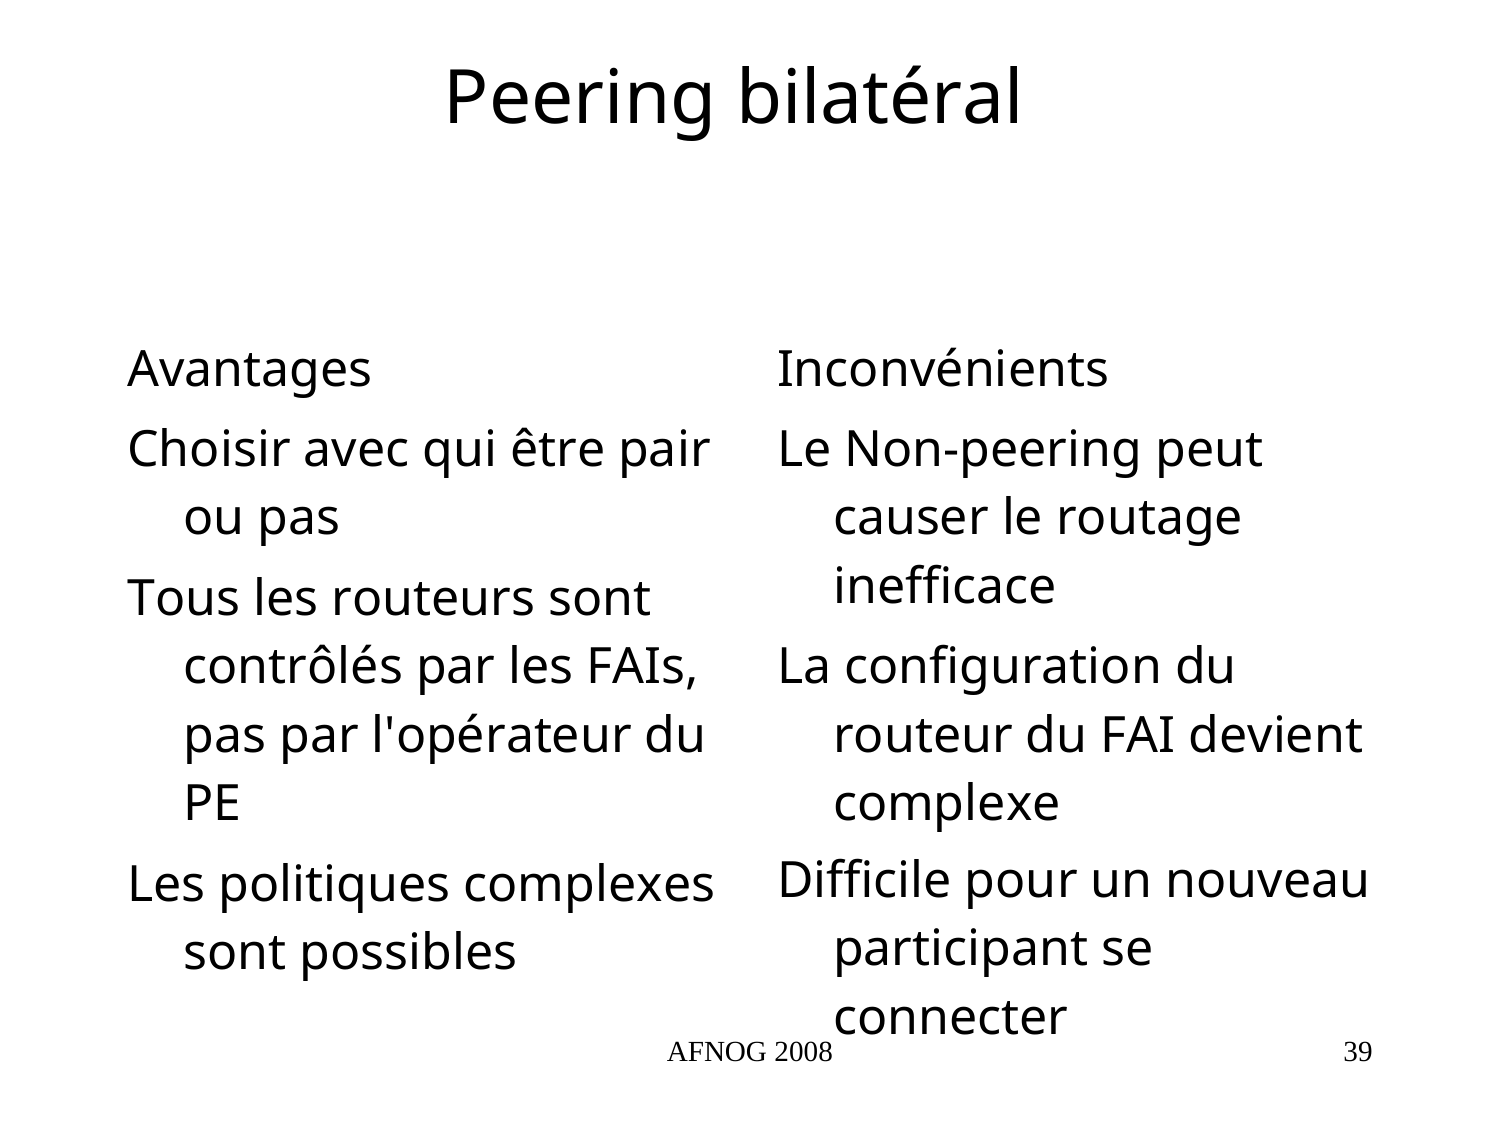

# Peering bilatéral
Avantages
Choisir avec qui être pair ou pas
Tous les routeurs sont contrôlés par les FAIs, pas par l'opérateur du PE
Les politiques complexes sont possibles
Inconvénients
Le Non-peering peut causer le routage inefficace
La configuration du routeur du FAI devient complexe
Difficile pour un nouveau participant se connecter
AFNOG 2008